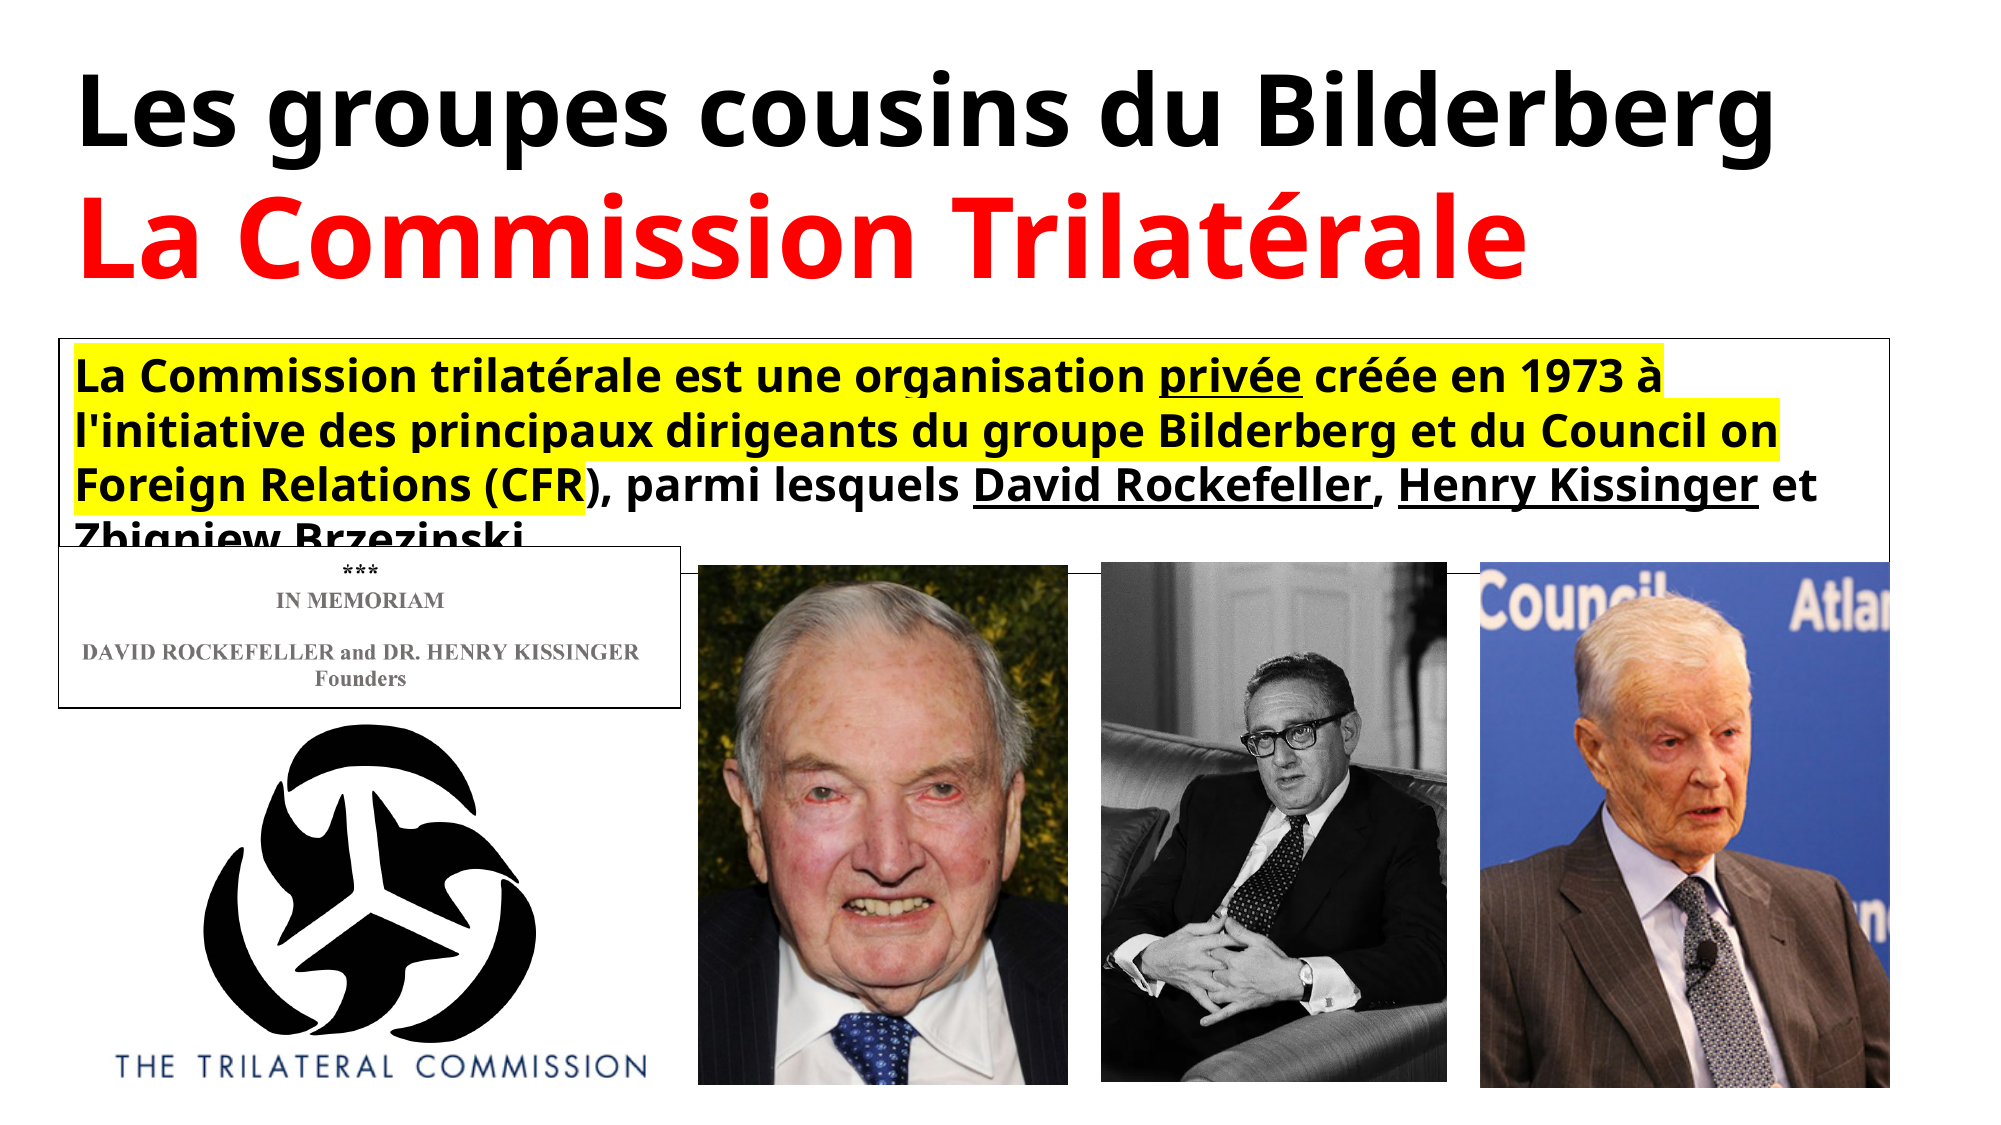

Les groupes cousins du Bilderberg
La Commission Trilatérale
La Commission trilatérale est une organisation privée créée en 1973 à l'initiative des principaux dirigeants du groupe Bilderberg et du Council on Foreign Relations (CFR), parmi lesquels David Rockefeller, Henry Kissinger et Zbigniew Brzezinski.